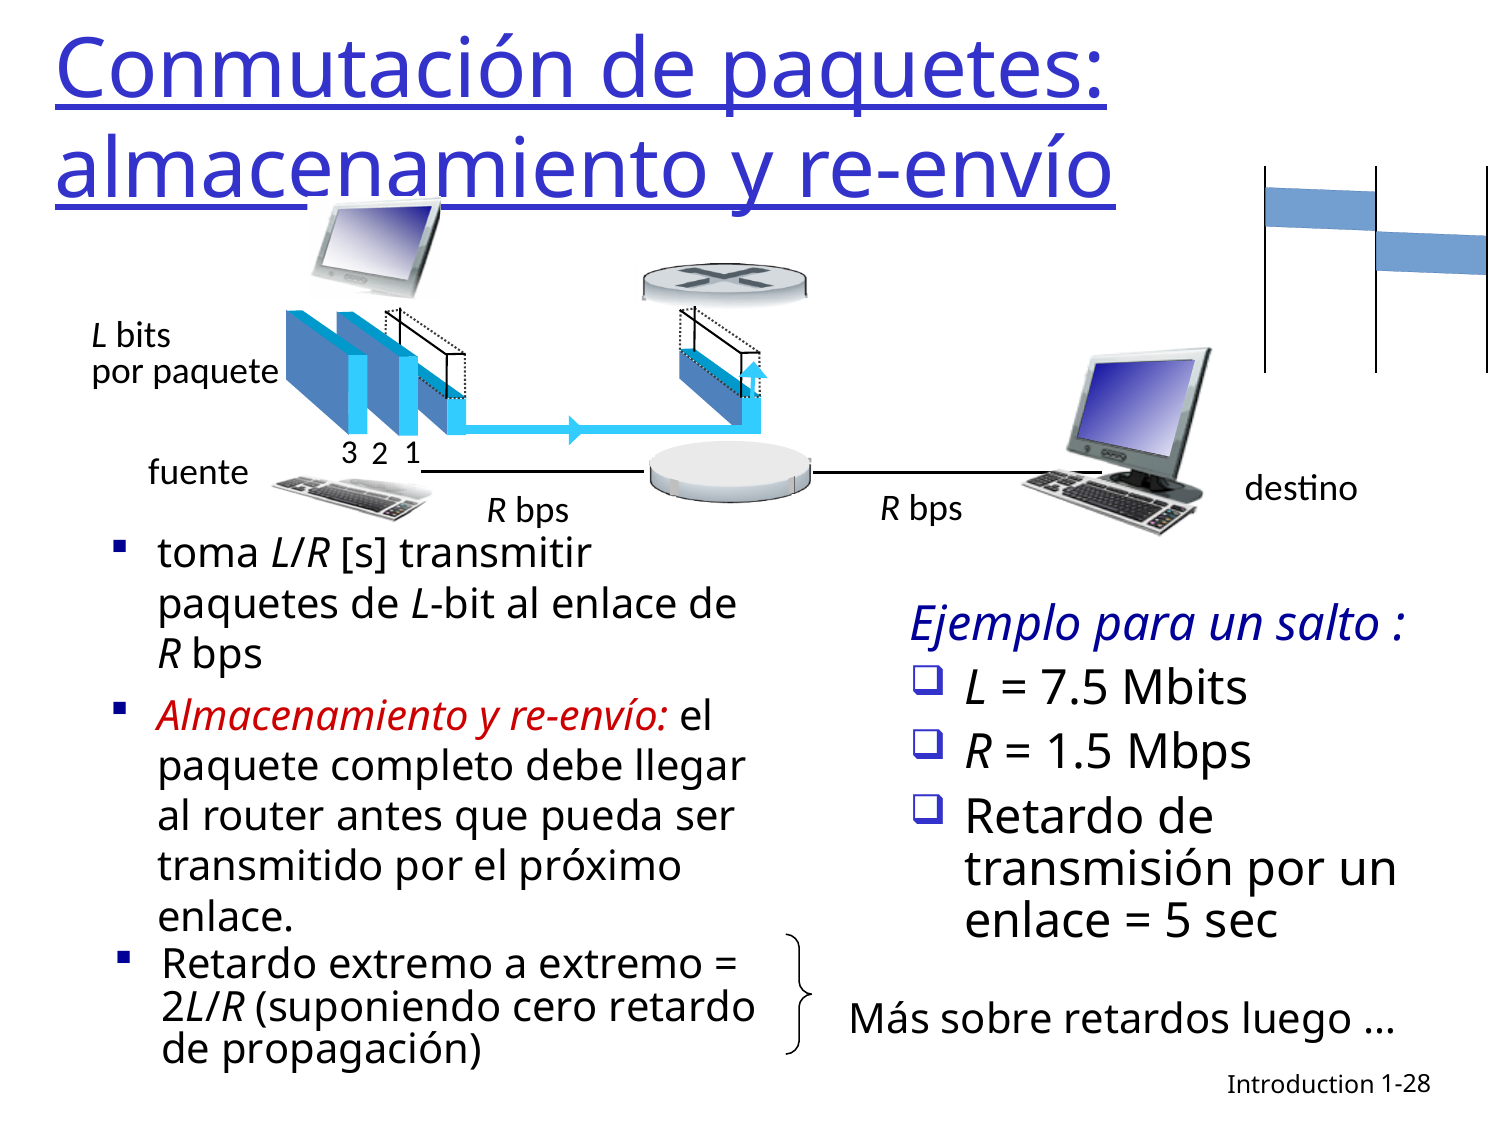

# Conmutación de paquetes: almacenamiento y re-envío
L bits
por paquete
1
3
2
fuente
destino
R bps
R bps
toma L/R [s] transmitir paquetes de L-bit al enlace de R bps
Almacenamiento y re-envío: el paquete completo debe llegar al router antes que pueda ser transmitido por el próximo enlace.
Ejemplo para un salto :
L = 7.5 Mbits
R = 1.5 Mbps
Retardo de transmisión por un enlace = 5 sec
Retardo extremo a extremo = 2L/R (suponiendo cero retardo de propagación)
Más sobre retardos luego …
Introduction